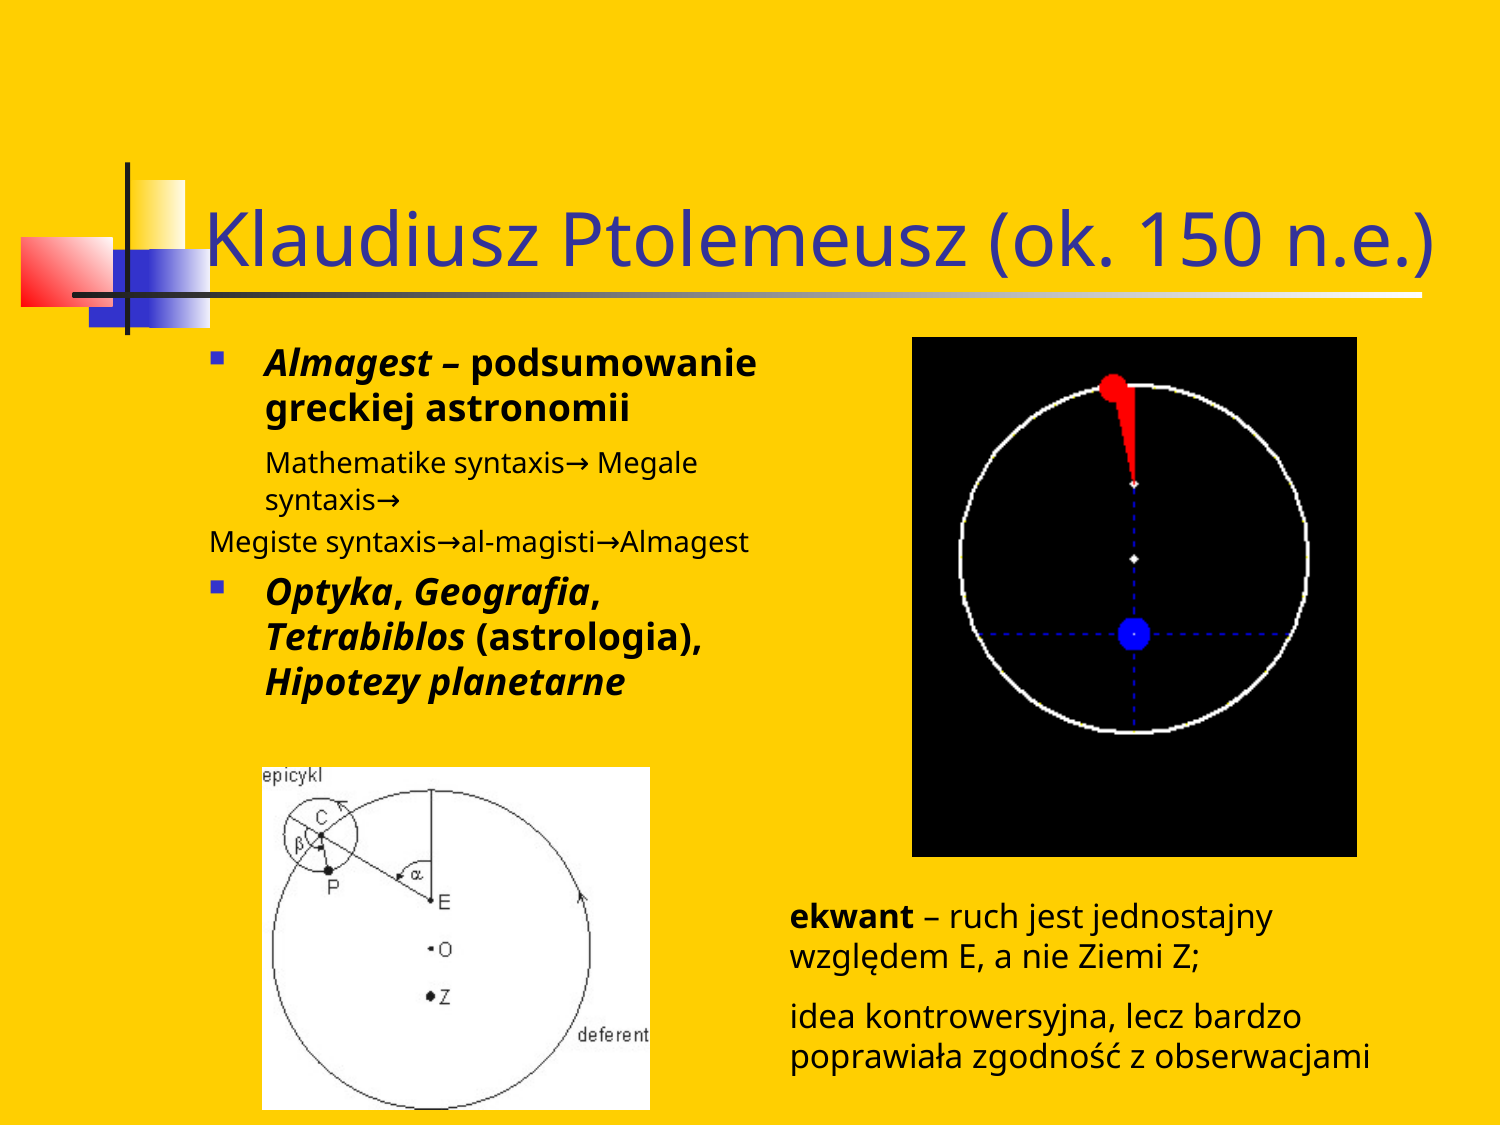

# Klaudiusz Ptolemeusz (ok. 150 n.e.)
Almagest – podsumowanie greckiej astronomii
	Mathematike syntaxis→ Megale syntaxis→
Megiste syntaxis→al-magisti→Almagest
Optyka, Geografia, Tetrabiblos (astrologia), Hipotezy planetarne
ekwant – ruch jest jednostajny względem E, a nie Ziemi Z;
idea kontrowersyjna, lecz bardzo poprawiała zgodność z obserwacjami